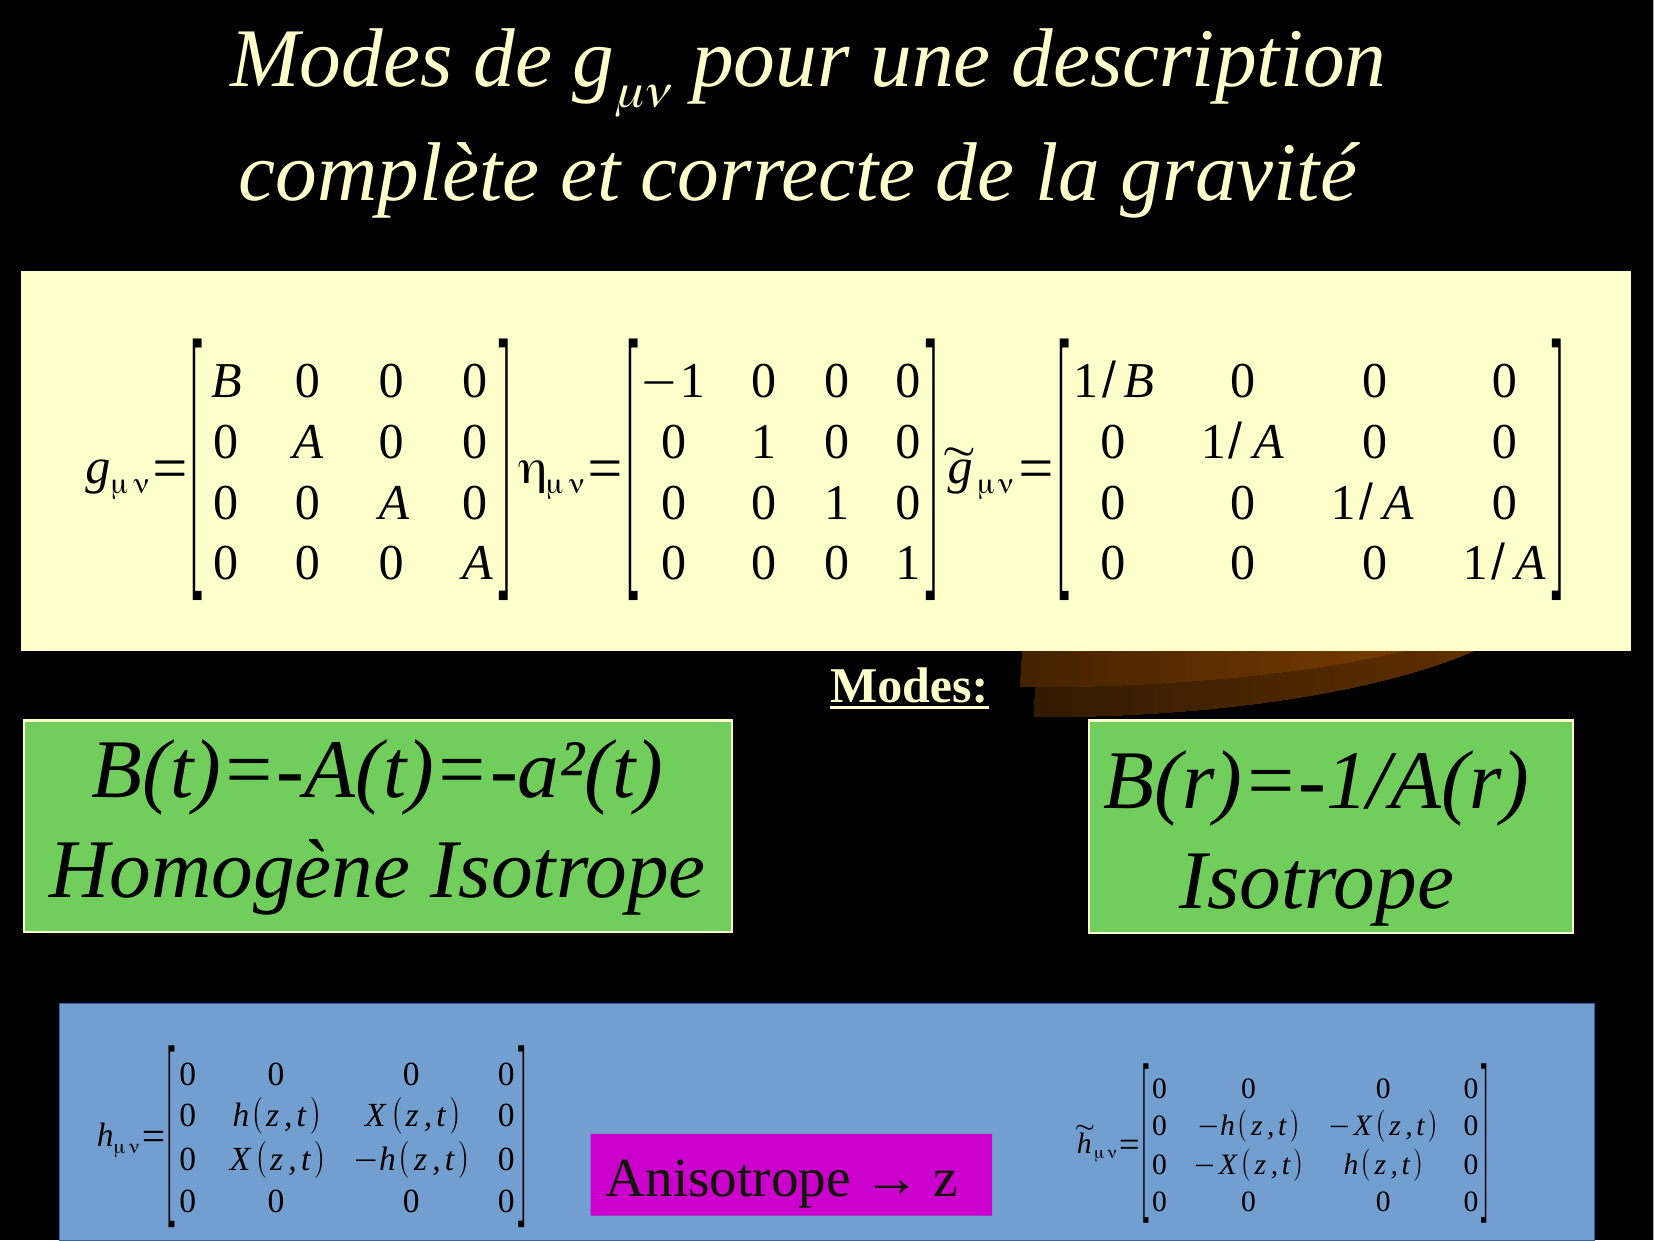

# Modes de g pour une description complète et correcte de la gravité
			 Modes:
B(t)=-A(t)=-a²(t)
Homogène Isotrope
B(t)=-A(t)=-a²(t)
Homogène Isotrope
B(r)=-1/A(r)
Isotrope
Anisotrope → z